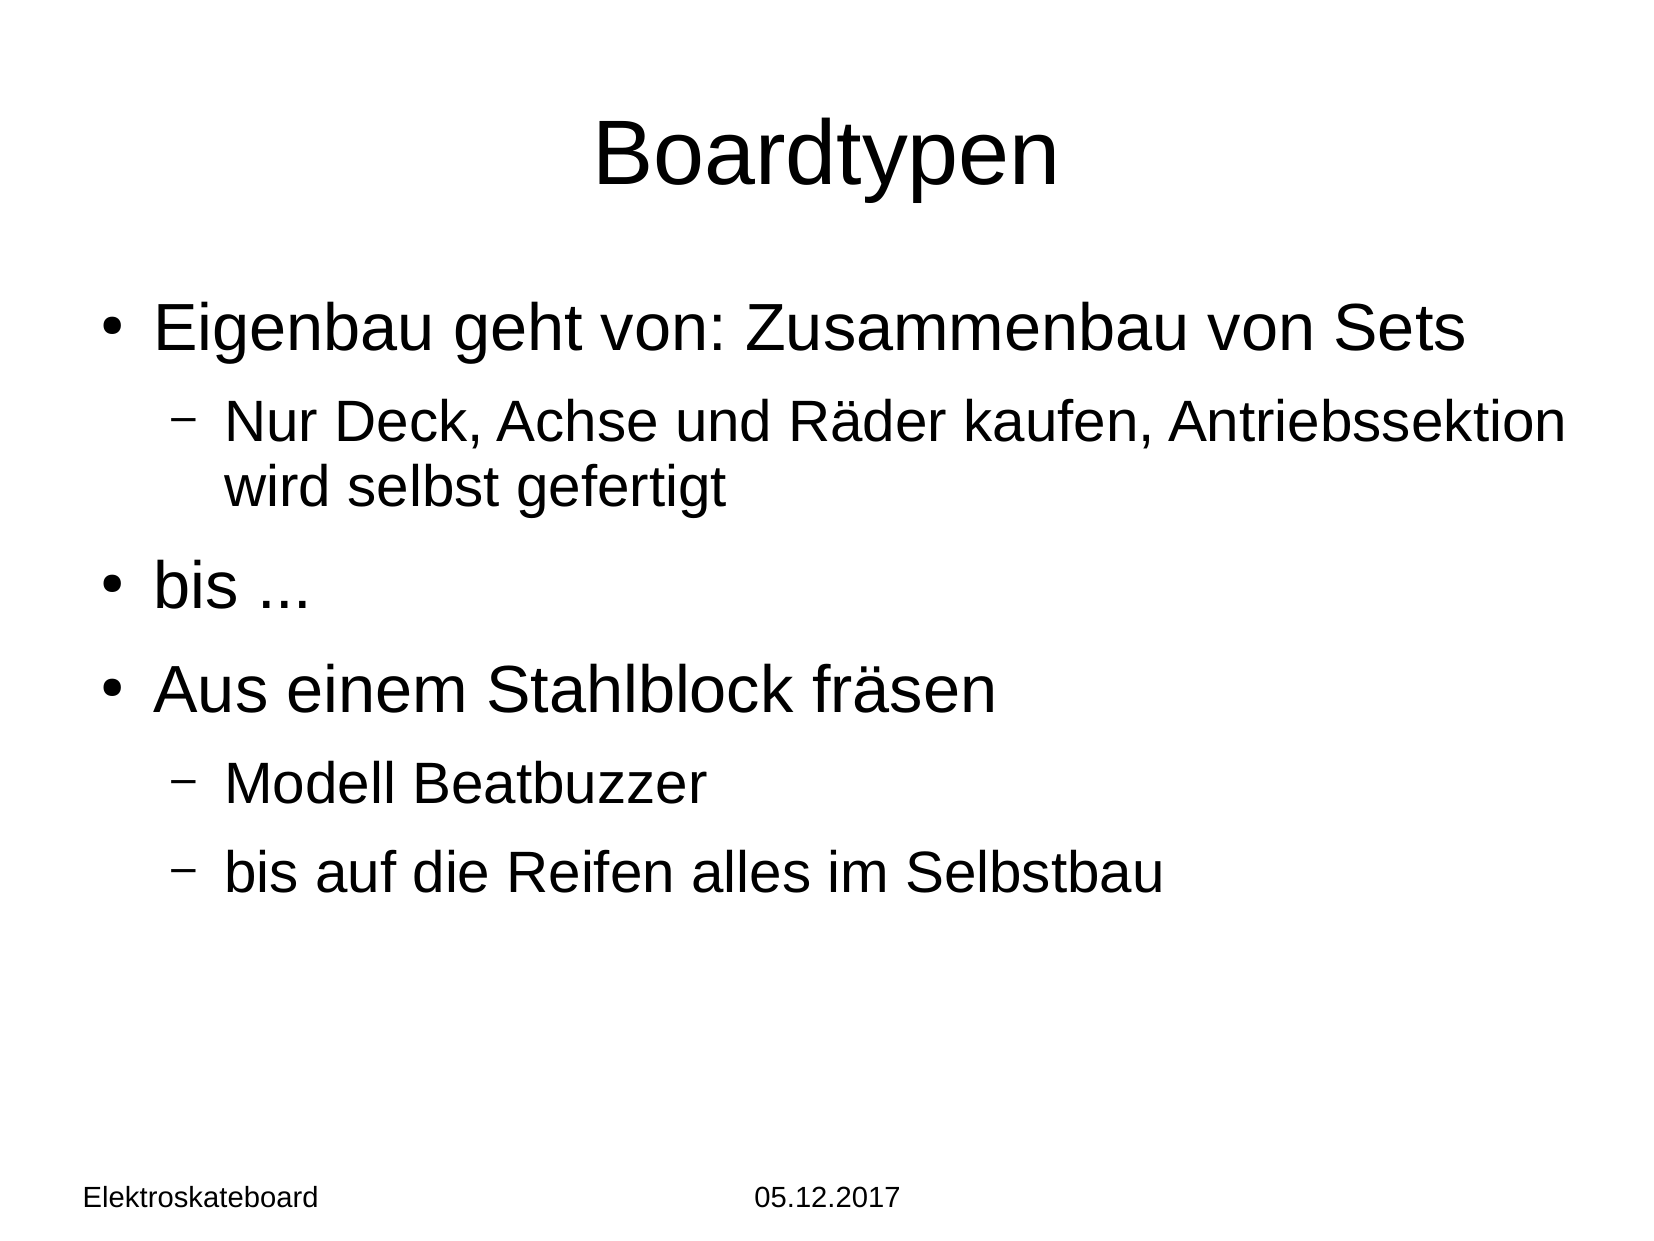

# Boardtypen
Eigenbau geht von: Zusammenbau von Sets
Nur Deck, Achse und Räder kaufen, Antriebssektion wird selbst gefertigt
bis ...
Aus einem Stahlblock fräsen
Modell Beatbuzzer
bis auf die Reifen alles im Selbstbau